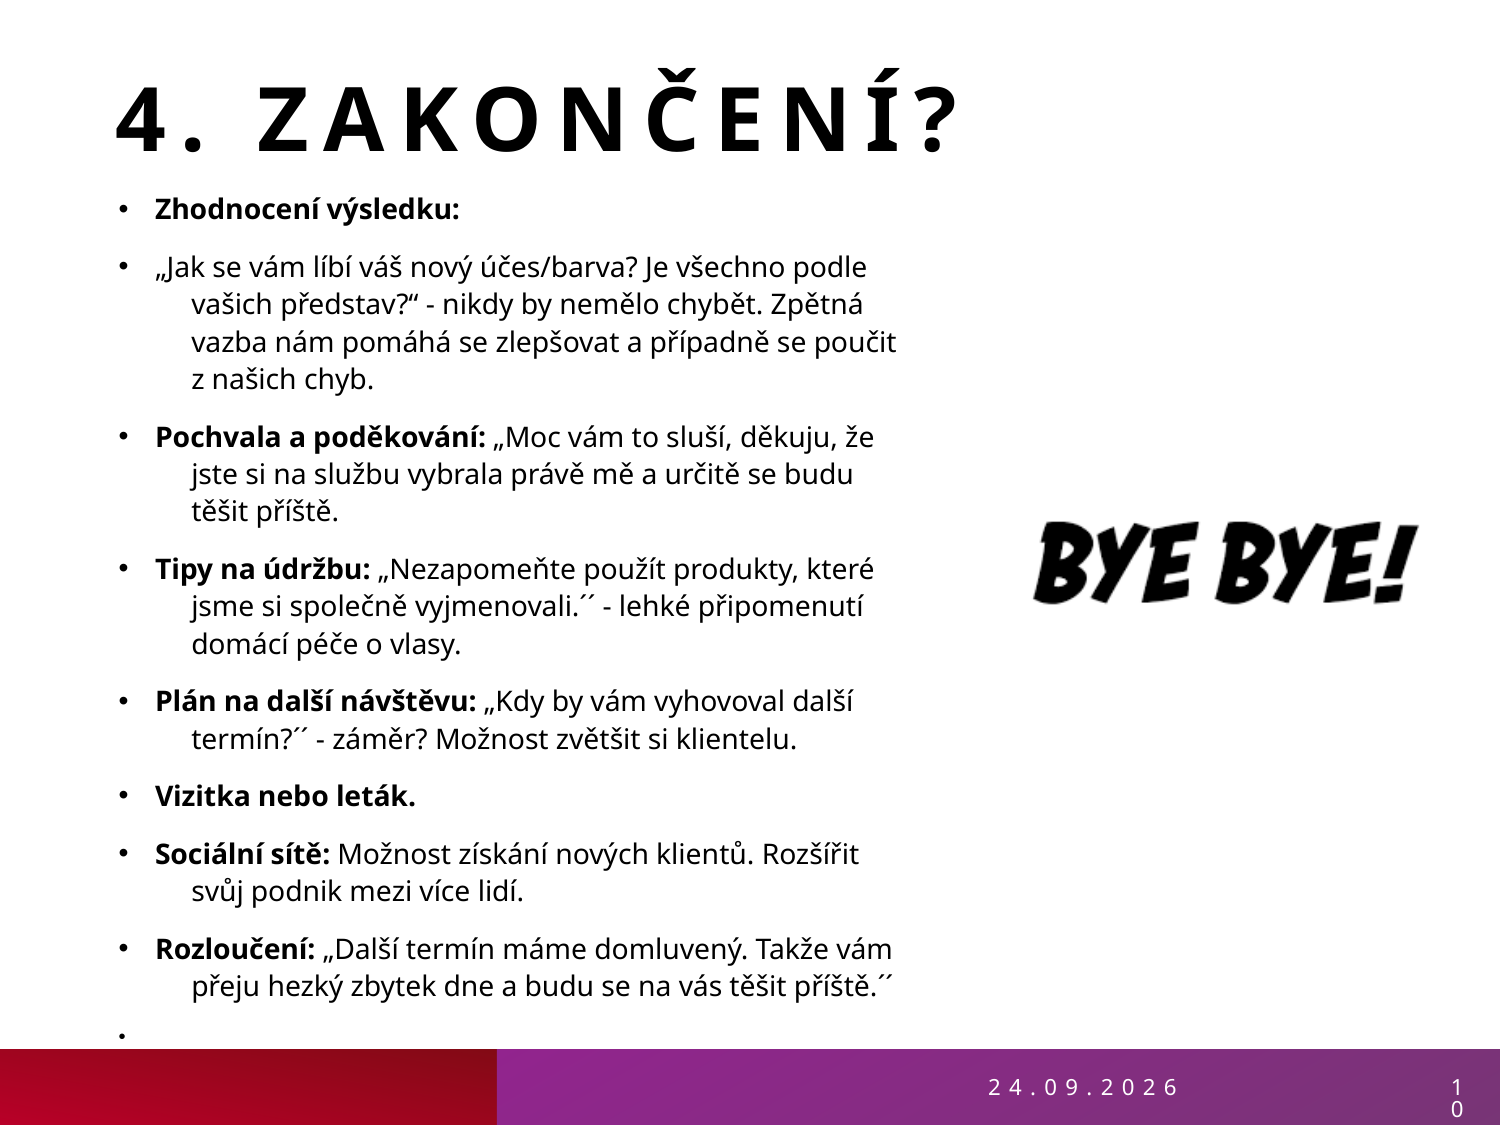

# 4. Zakončení?
Zhodnocení výsledku:
„Jak se vám líbí váš nový účes/barva? Je všechno podle vašich představ?“ - nikdy by nemělo chybět. Zpětná vazba nám pomáhá se zlepšovat a případně se poučit z našich chyb.
Pochvala a poděkování: „Moc vám to sluší, děkuju, že jste si na službu vybrala právě mě a určitě se budu těšit příště.
Tipy na údržbu: „Nezapomeňte použít produkty, které jsme si společně vyjmenovali.´´ - lehké připomenutí domácí péče o vlasy.
Plán na další návštěvu: „Kdy by vám vyhovoval další termín?´´ - záměr? Možnost zvětšit si klientelu.
Vizitka nebo leták.
Sociální sítě: Možnost získání nových klientů. Rozšířit svůj podnik mezi více lidí.
Rozloučení: „Další termín máme domluvený. Takže vám přeju hezký zbytek dne a budu se na vás těšit příště.´´